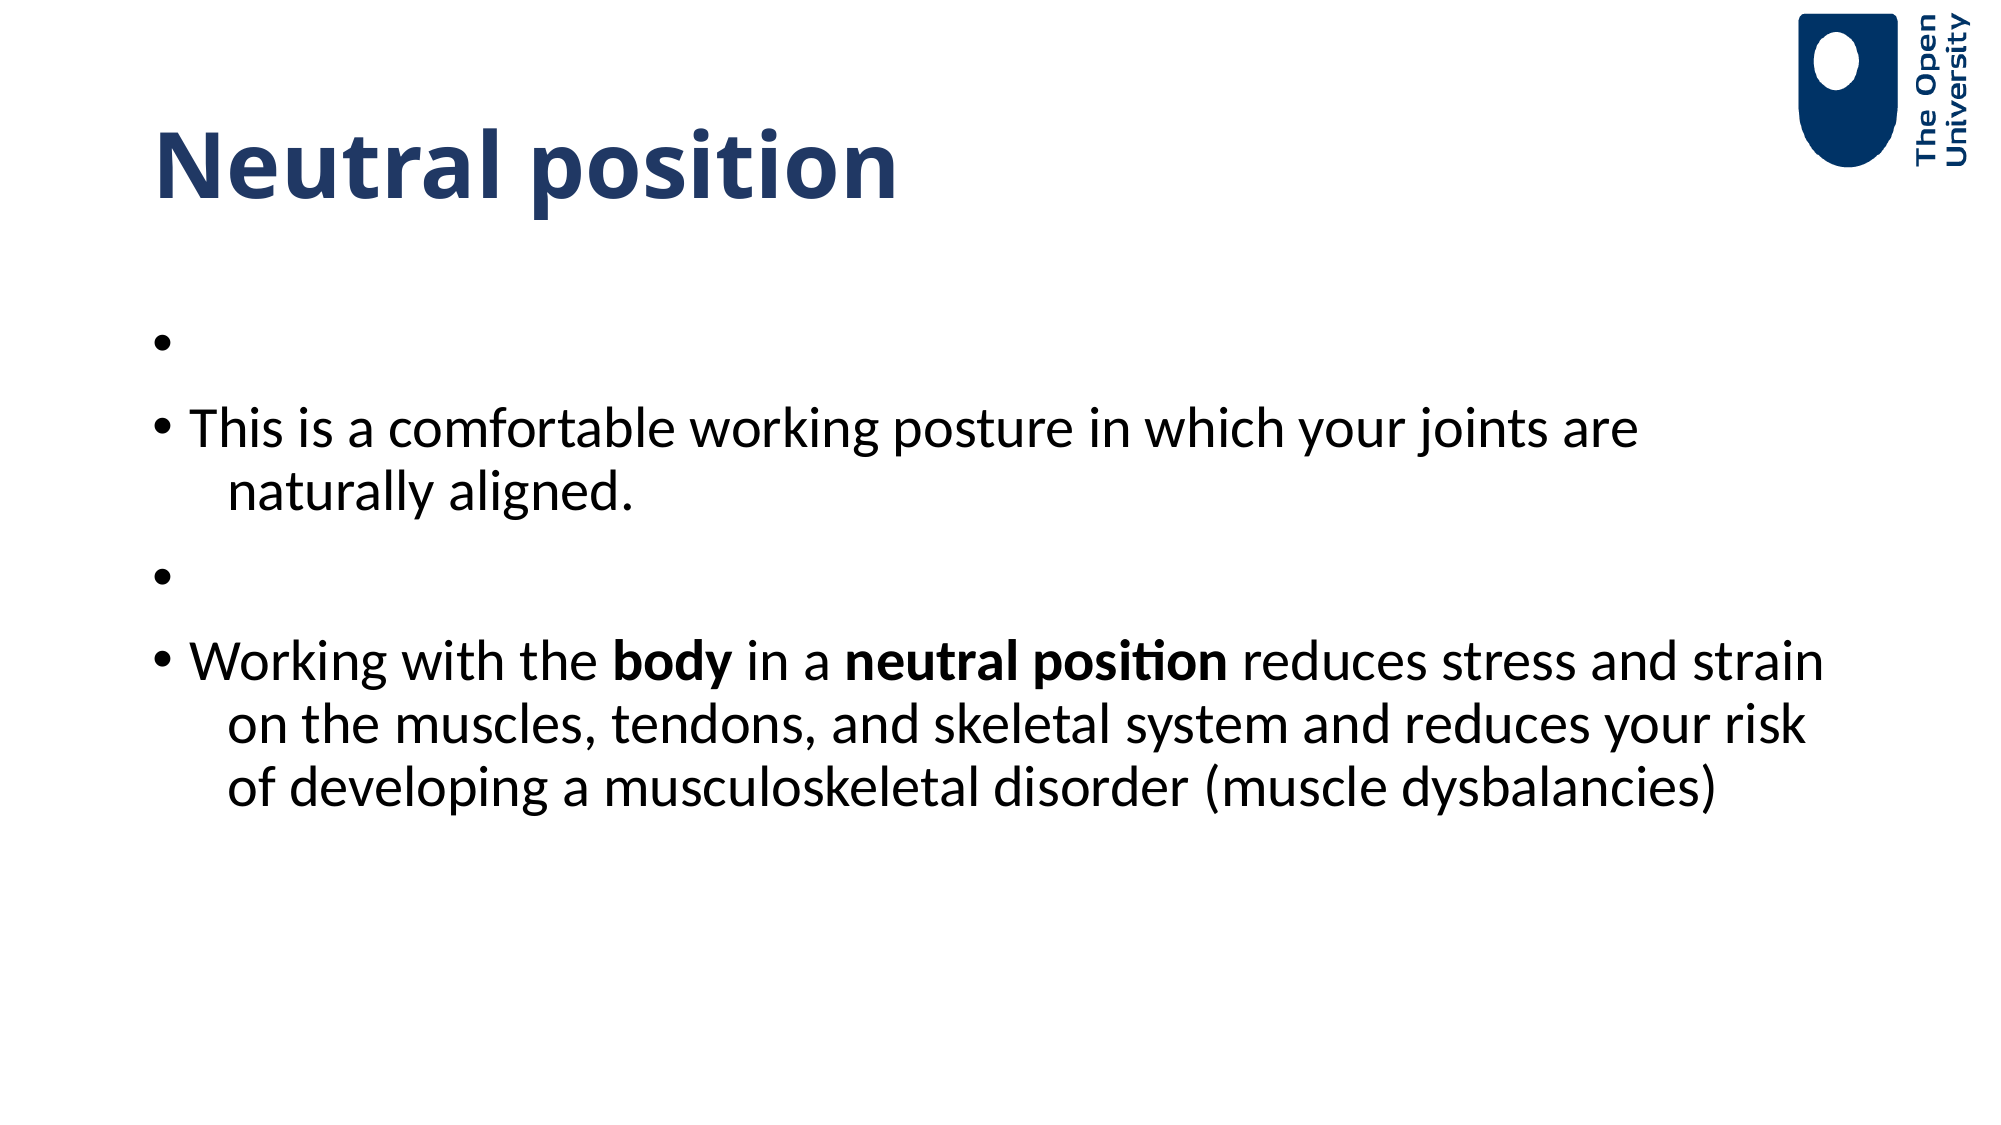

# Neutral position
This is a comfortable working posture in which your joints are naturally aligned.
Working with the body in a neutral position reduces stress and strain on the muscles, tendons, and skeletal system and reduces your risk of developing a musculoskeletal disorder (muscle dysbalancies)